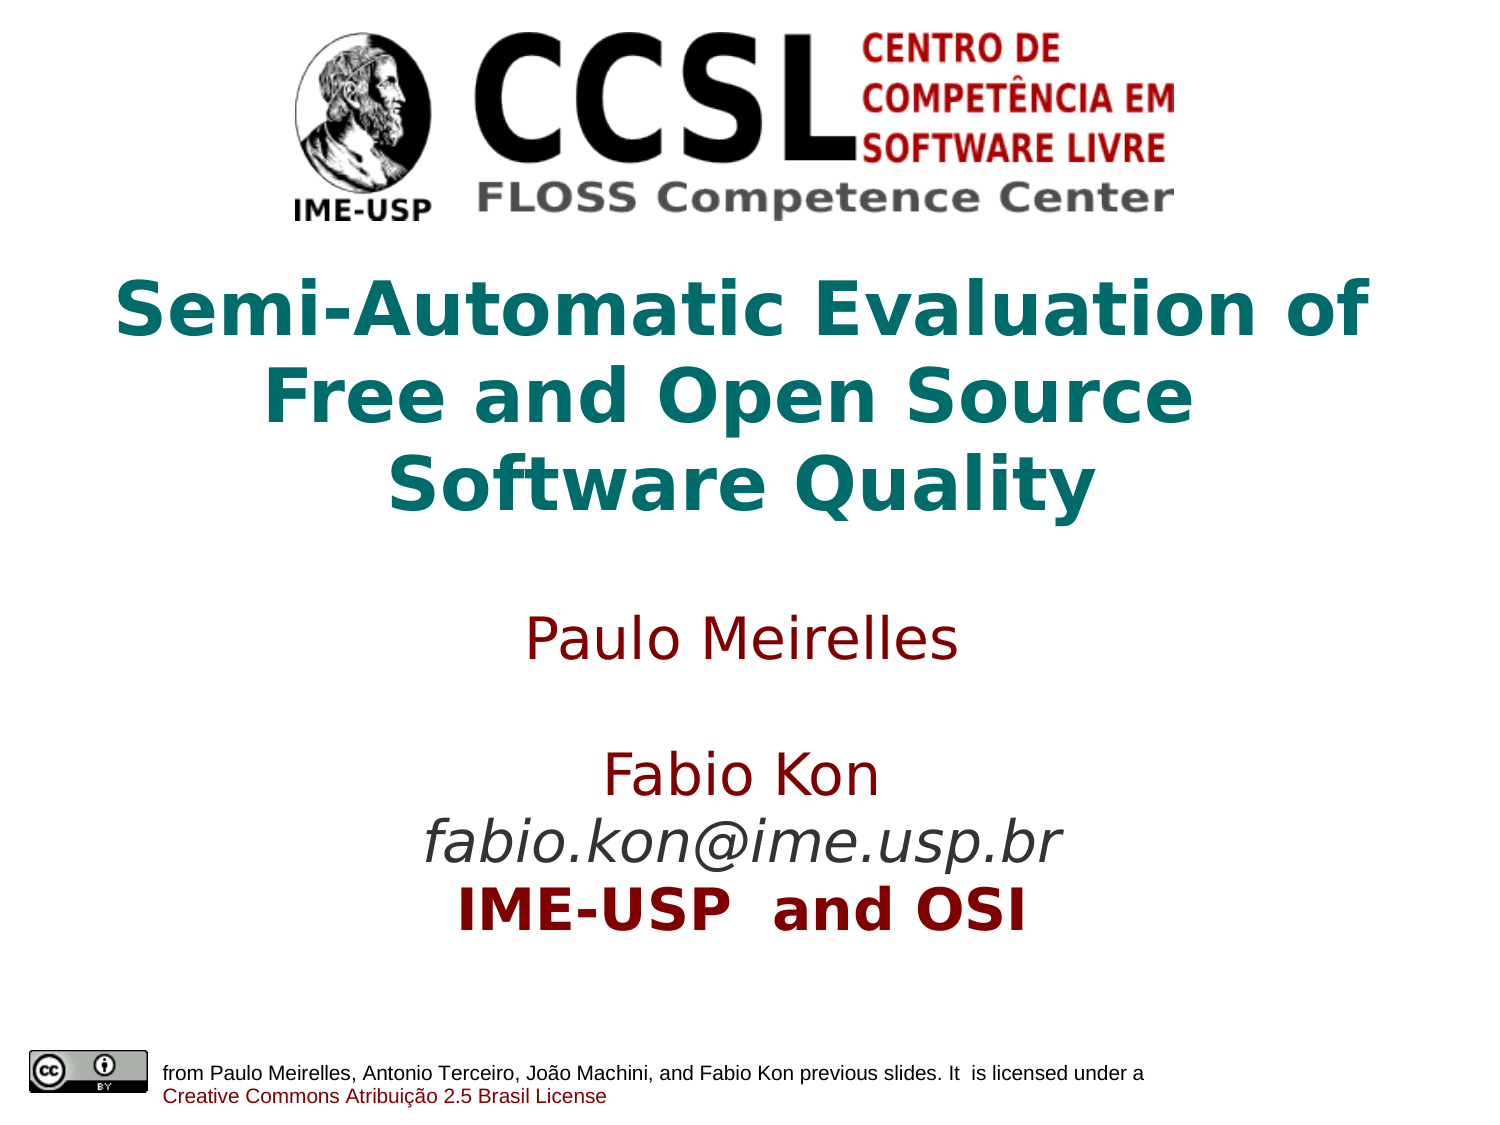

# Semi-Automatic Evaluation of
Free and Open Source
Software Quality
Paulo Meirelles
Fabio Kon
fabio.kon@ime.usp.br
IME-USP and OSI
from Paulo Meirelles, Antonio Terceiro, João Machini, and Fabio Kon previous slides. It is licensed under a Creative Commons Atribuição 2.5 Brasil License